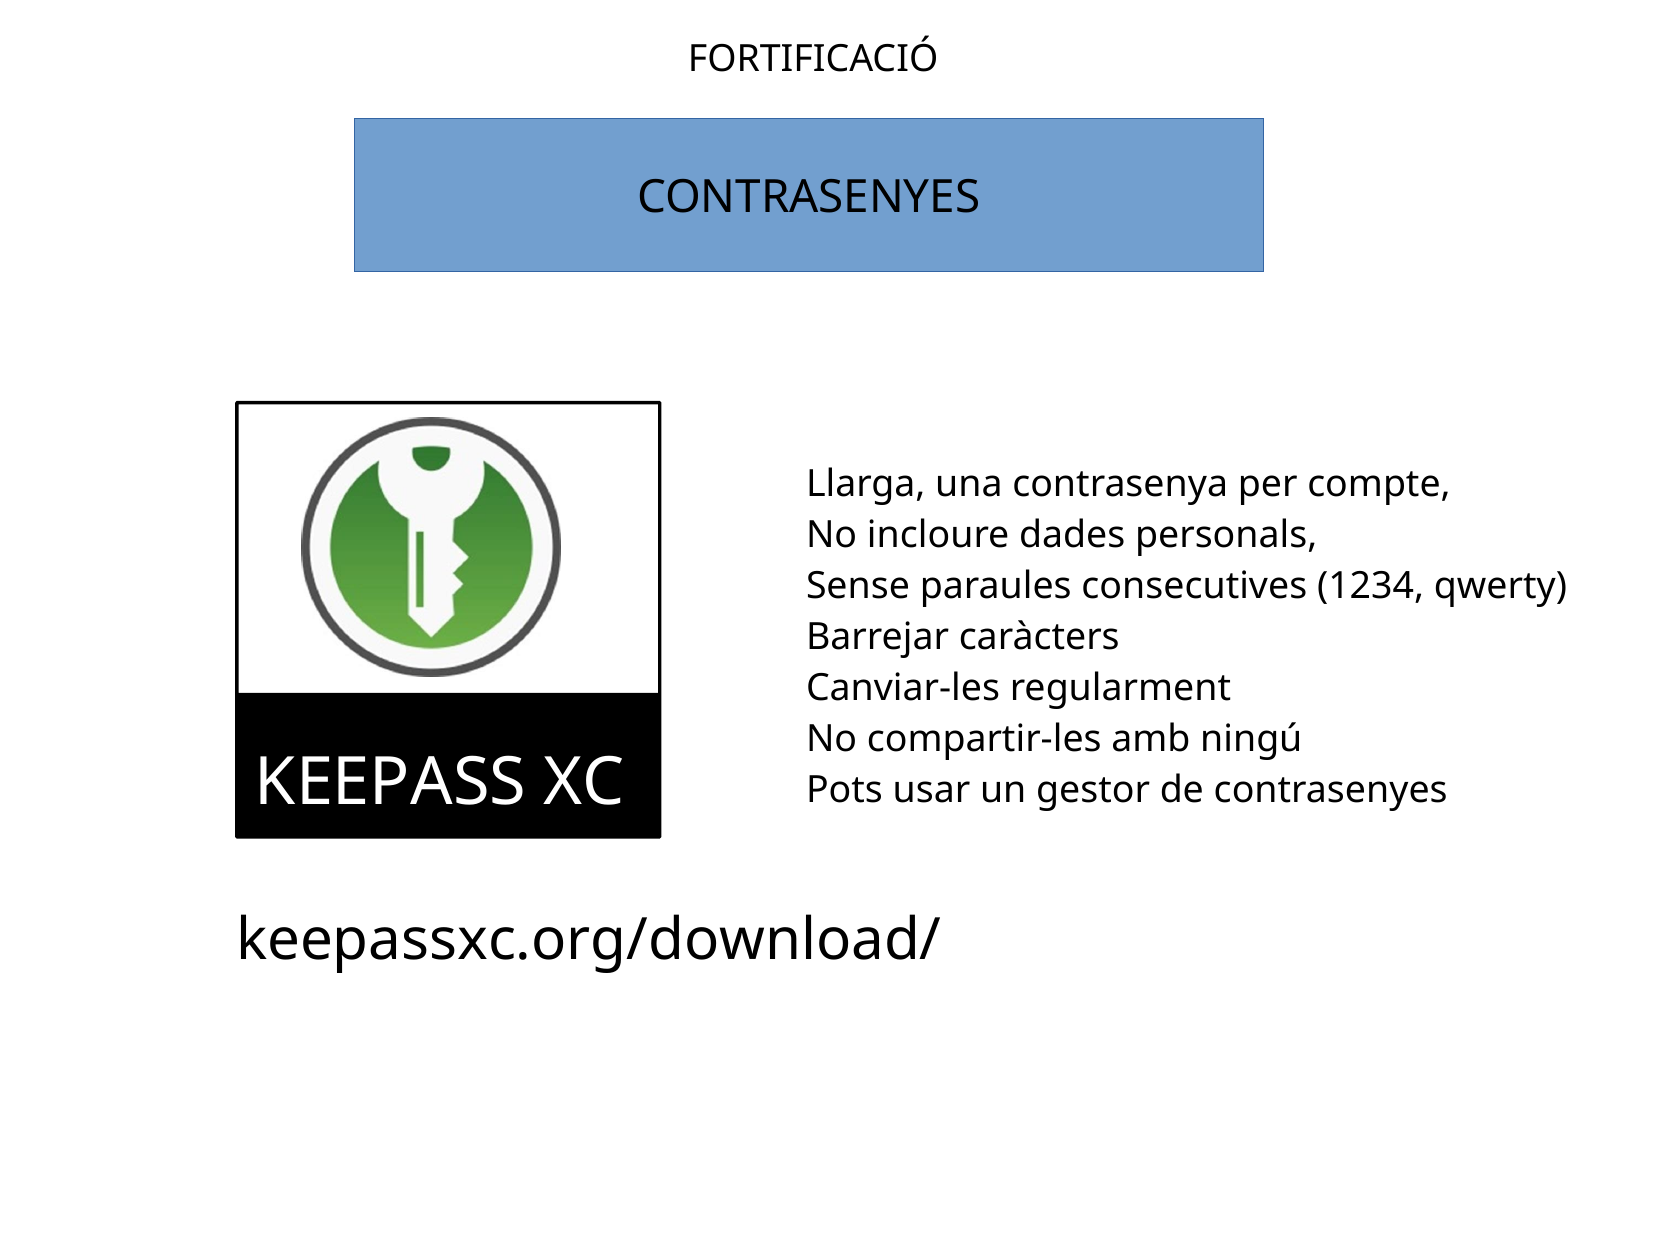

FORTIFICACIÓ
CONTRASENYES
Llarga, una contrasenya per compte,
No incloure dades personals,
Sense paraules consecutives (1234, qwerty)
Barrejar caràcters
Canviar-les regularment
No compartir-les amb ningú
Pots usar un gestor de contrasenyes
KEEPASS XC
keepassxc.org/download/